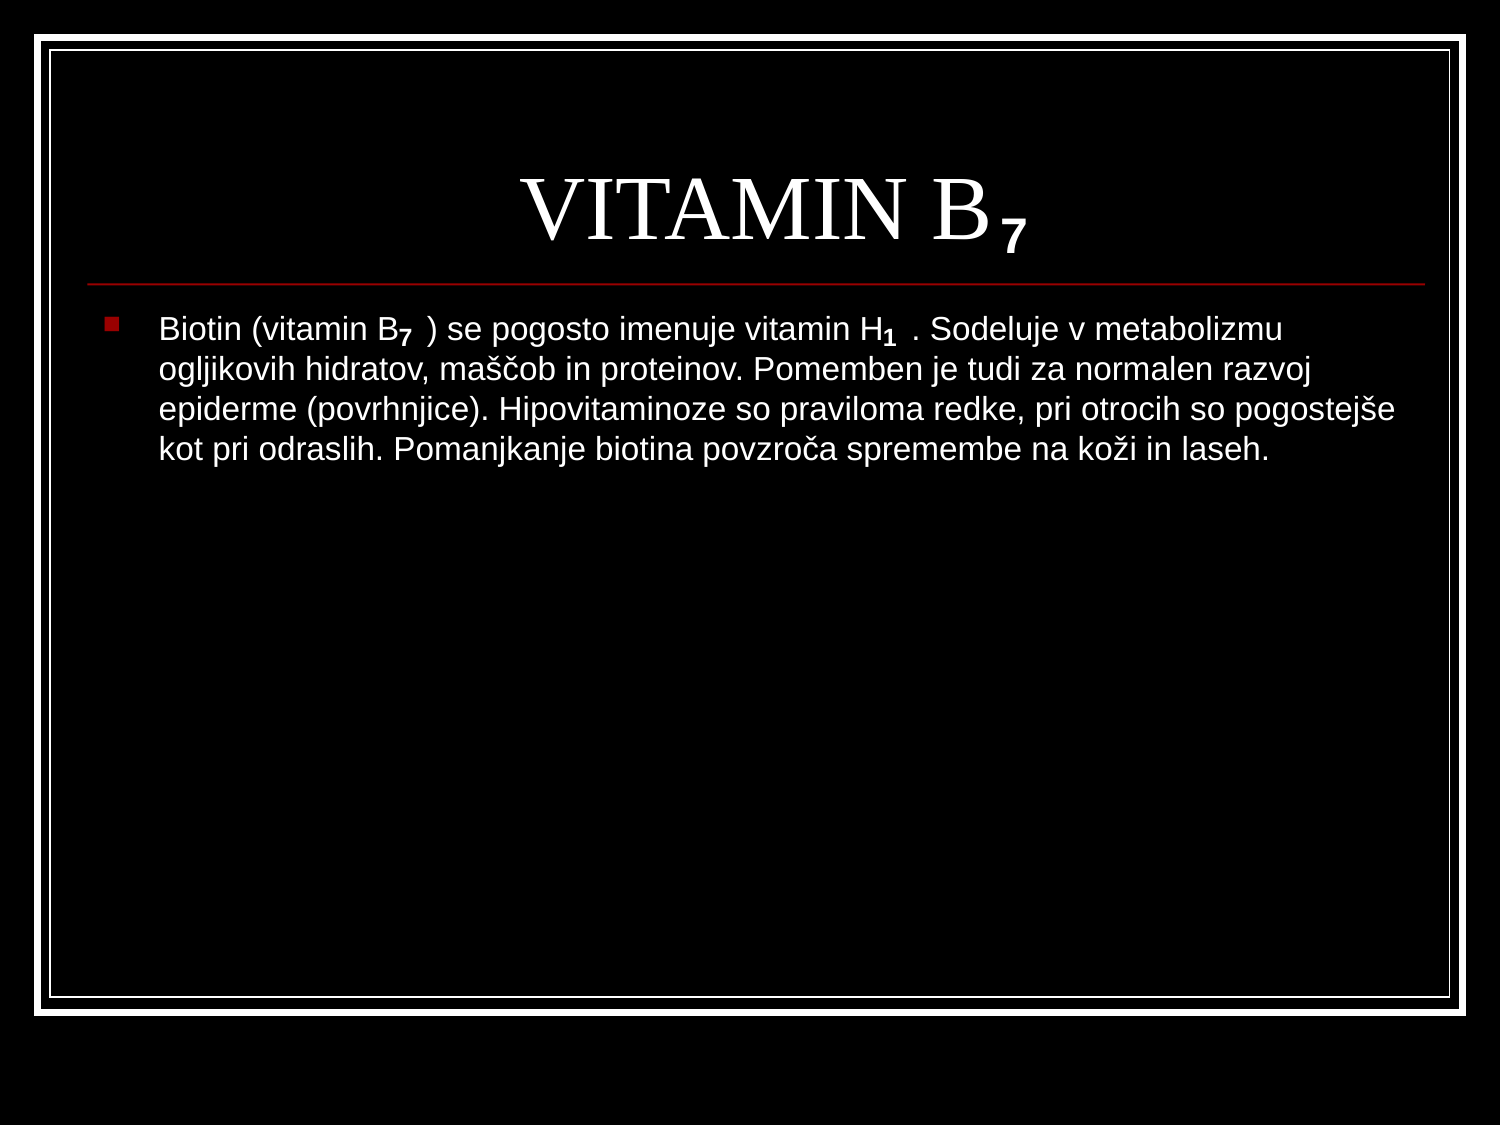

# VITAMIN B
7
Biotin (vitamin B ) se pogosto imenuje vitamin H . Sodeluje v metabolizmu ogljikovih hidratov, maščob in proteinov. Pomemben je tudi za normalen razvoj epiderme (povrhnjice). Hipovitaminoze so praviloma redke, pri otrocih so pogostejše kot pri odraslih. Pomanjkanje biotina povzroča spremembe na koži in laseh.
7
1